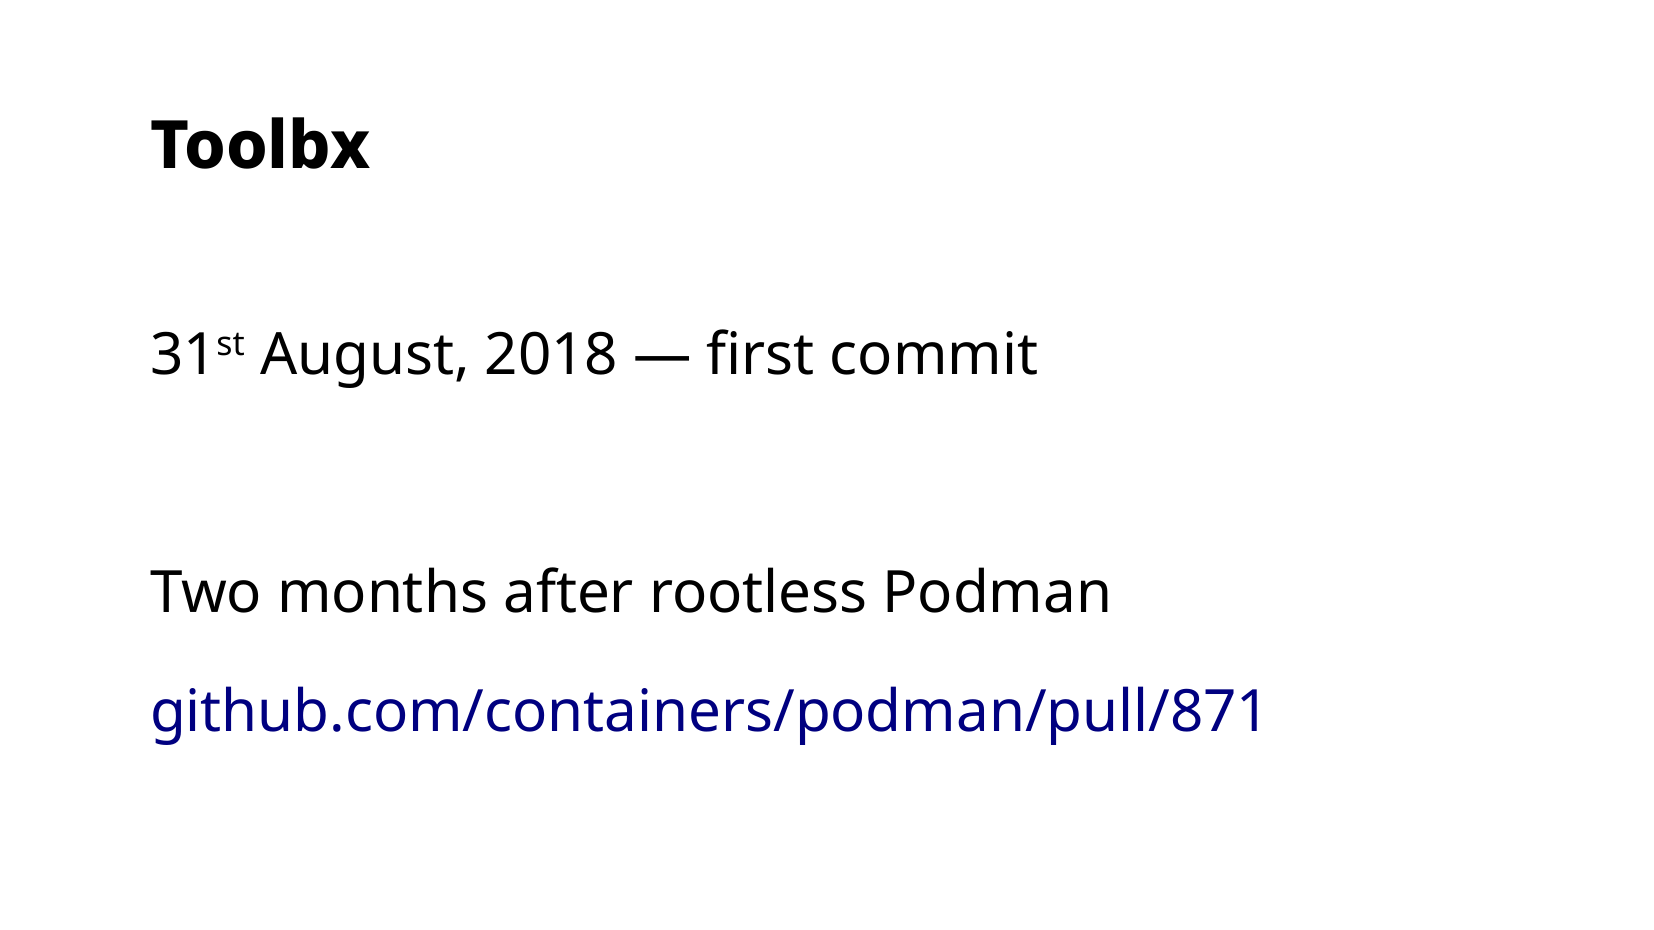

# Toolbx
31st August, 2018 — first commit
Two months after rootless Podman
github.com/containers/podman/pull/871